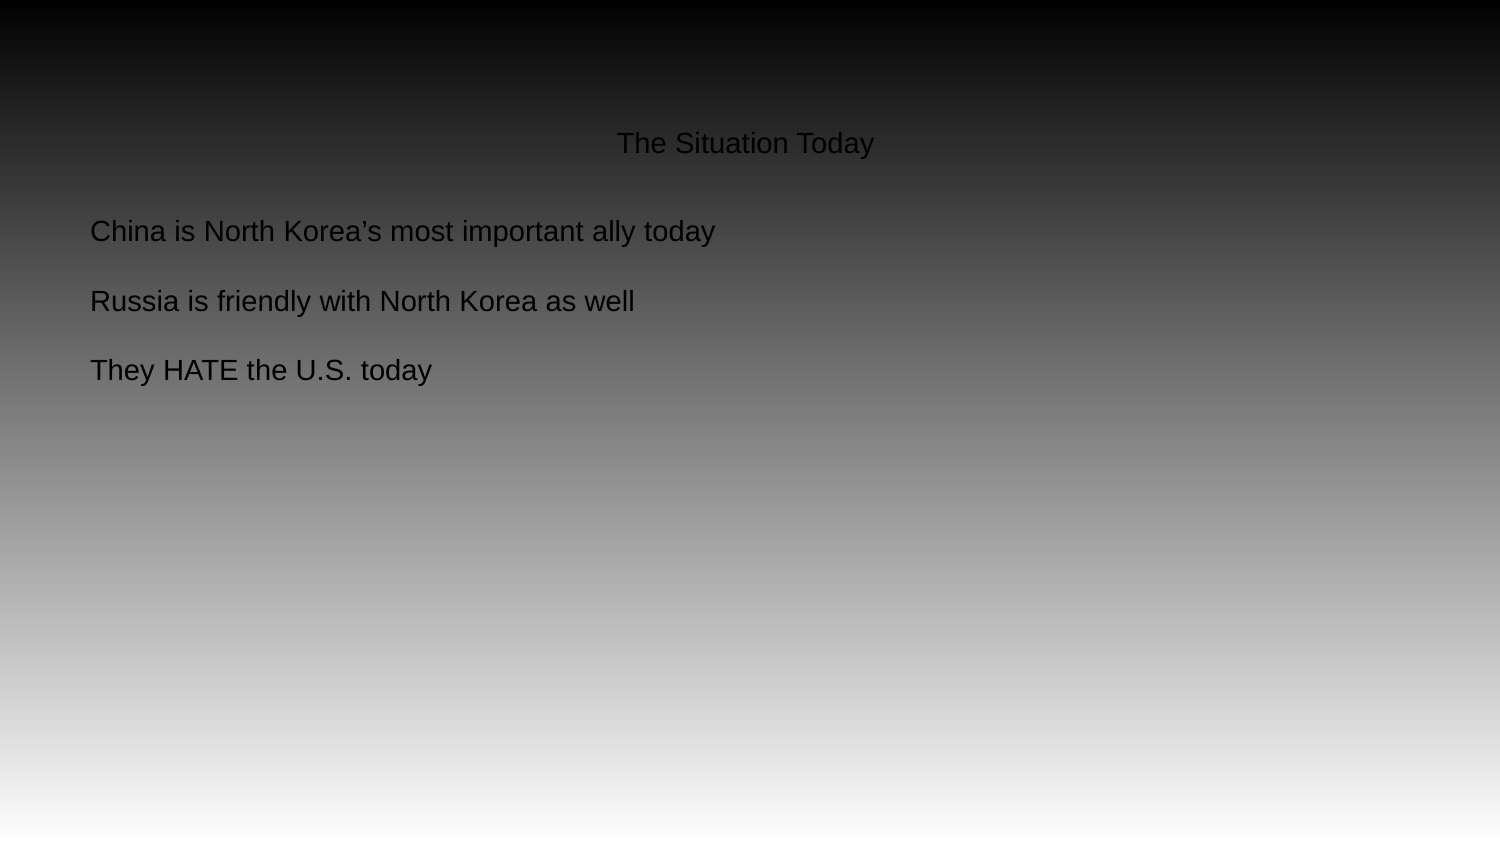

# The Situation Today
China is North Korea’s most important ally today
Russia is friendly with North Korea as well
They HATE the U.S. today